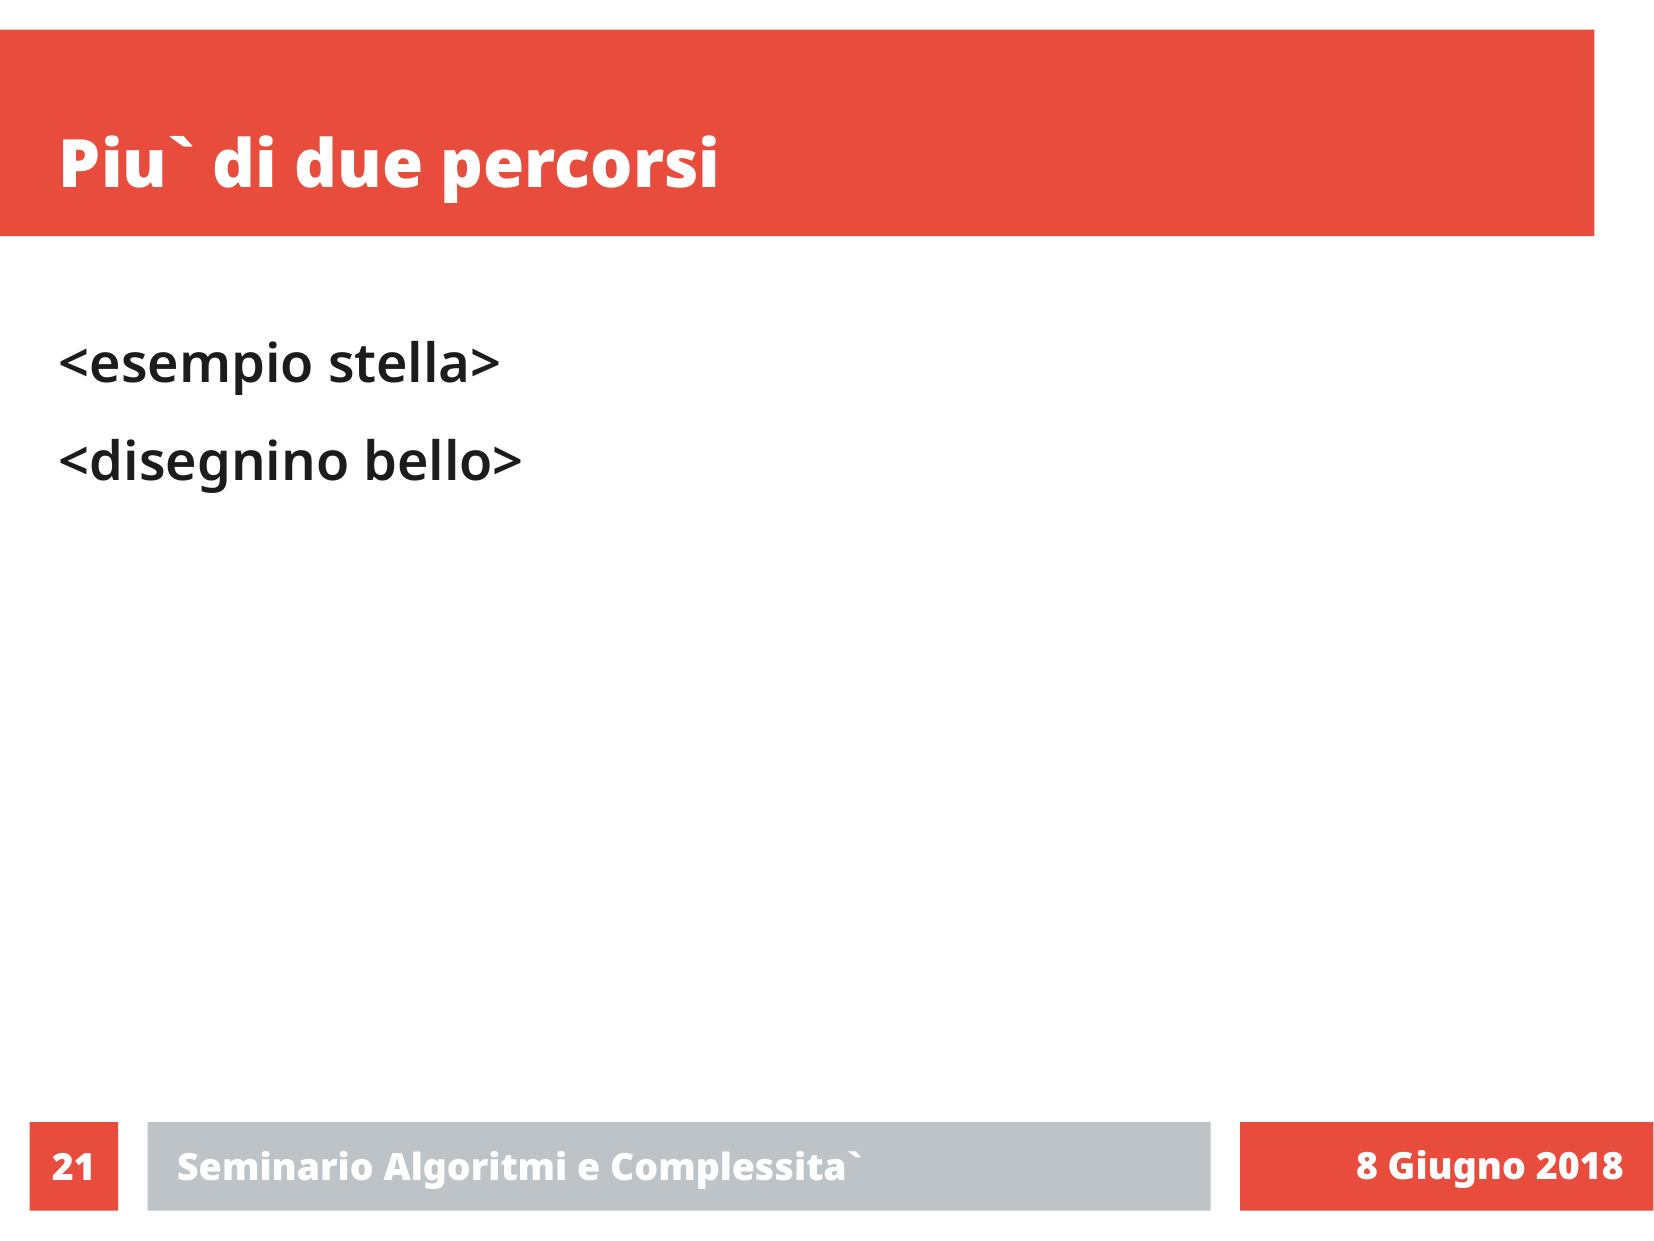

# Piu` di due percorsi
<esempio stella>
<disegnino bello>
21
8 Giugno 2018